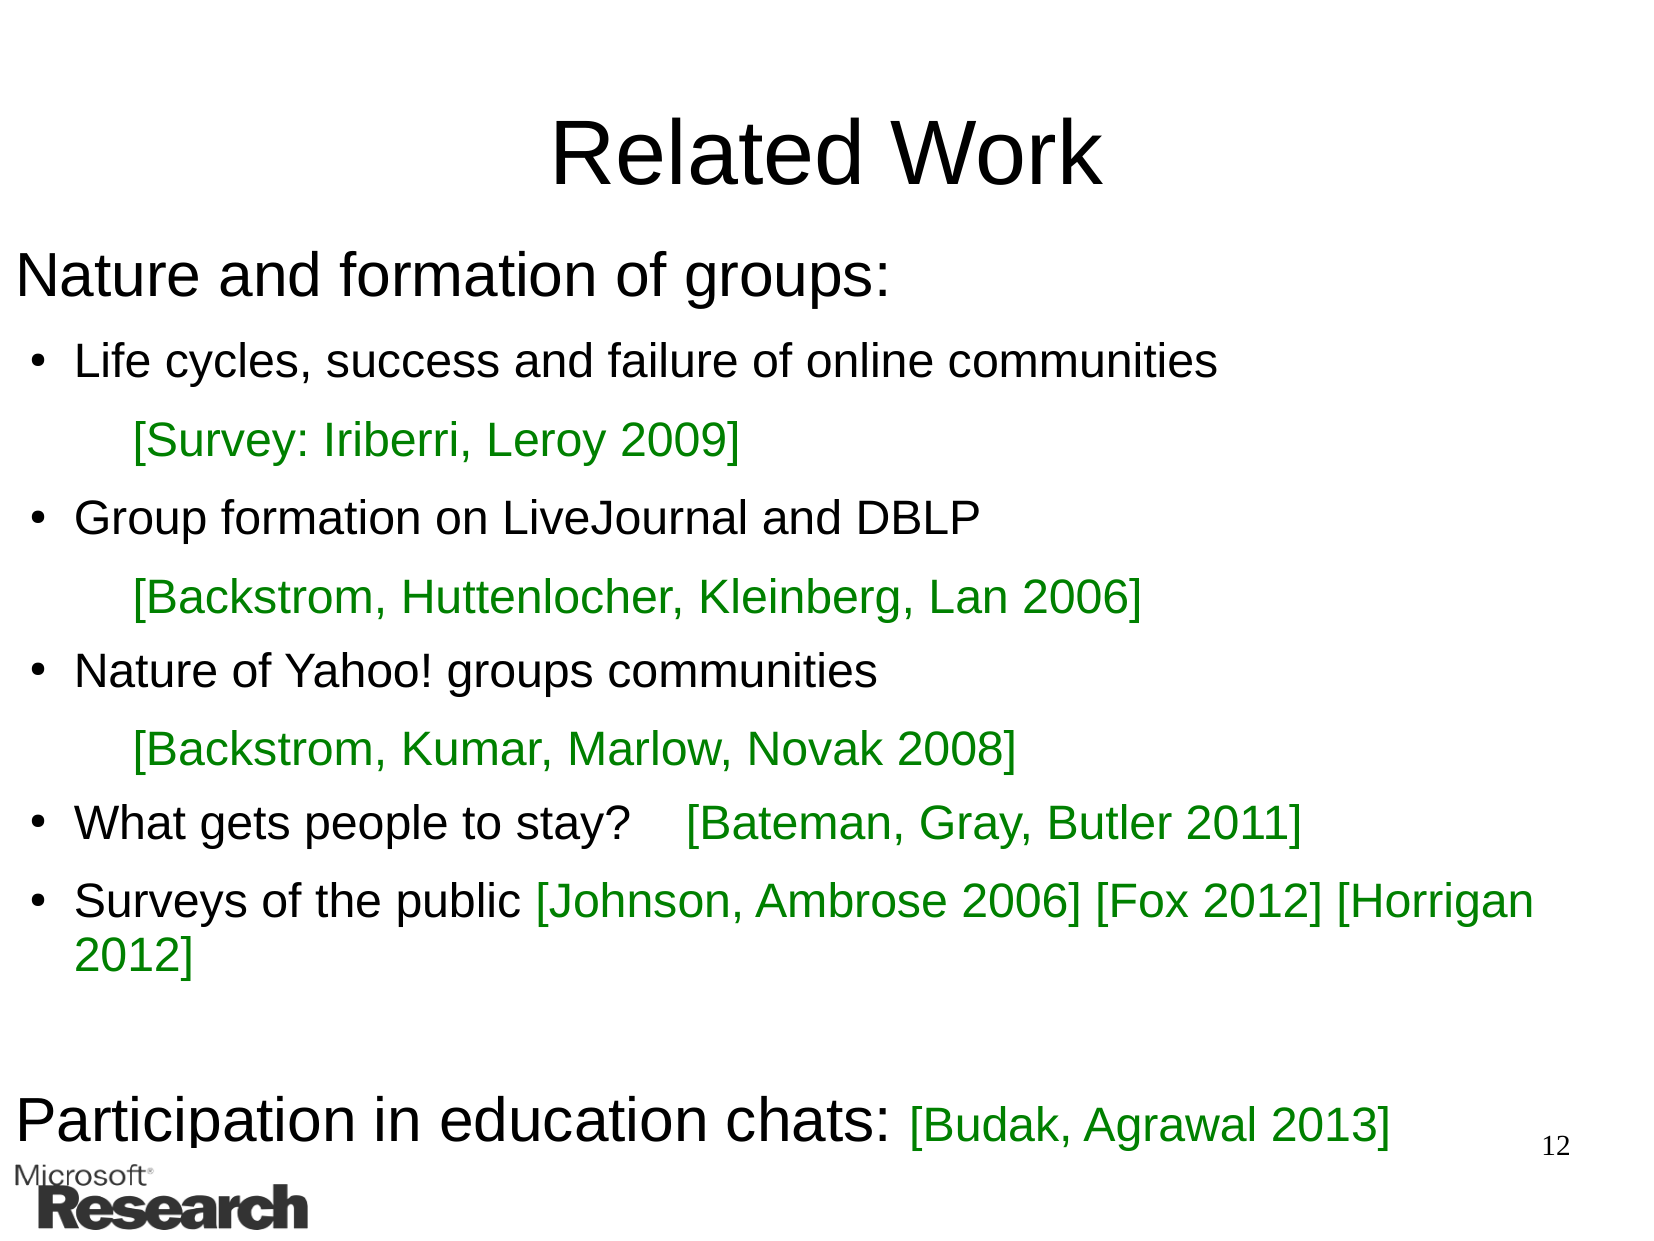

# Related Work
Nature and formation of groups:
Life cycles, success and failure of online communities
[Survey: Iriberri, Leroy 2009]
Group formation on LiveJournal and DBLP
[Backstrom, Huttenlocher, Kleinberg, Lan 2006]
Nature of Yahoo! groups communities
[Backstrom, Kumar, Marlow, Novak 2008]
What gets people to stay? [Bateman, Gray, Butler 2011]
Surveys of the public [Johnson, Ambrose 2006] [Fox 2012] [Horrigan 2012]
Participation in education chats: [Budak, Agrawal 2013]
12